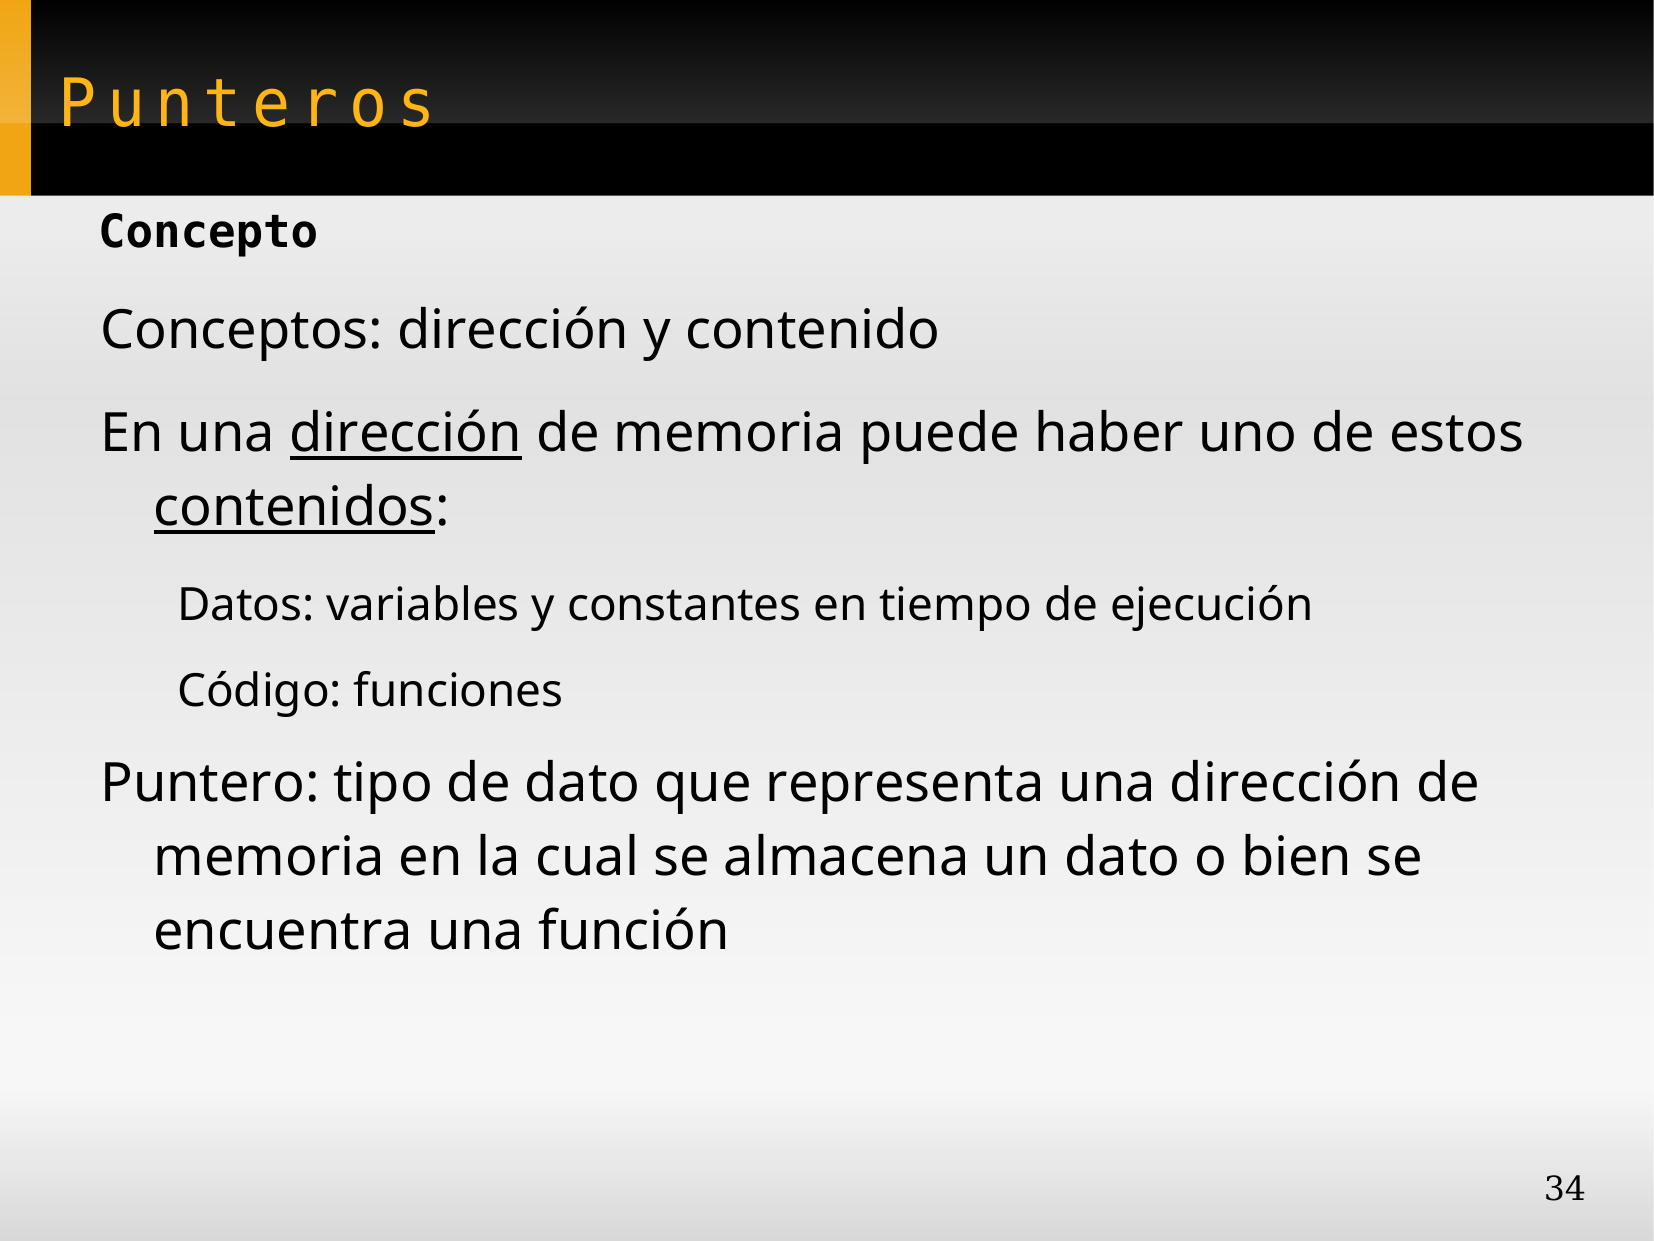

# Punteros
Concepto
Conceptos: dirección y contenido
En una dirección de memoria puede haber uno de estos contenidos:
Datos: variables y constantes en tiempo de ejecución
Código: funciones
Puntero: tipo de dato que representa una dirección de memoria en la cual se almacena un dato o bien se encuentra una función
34